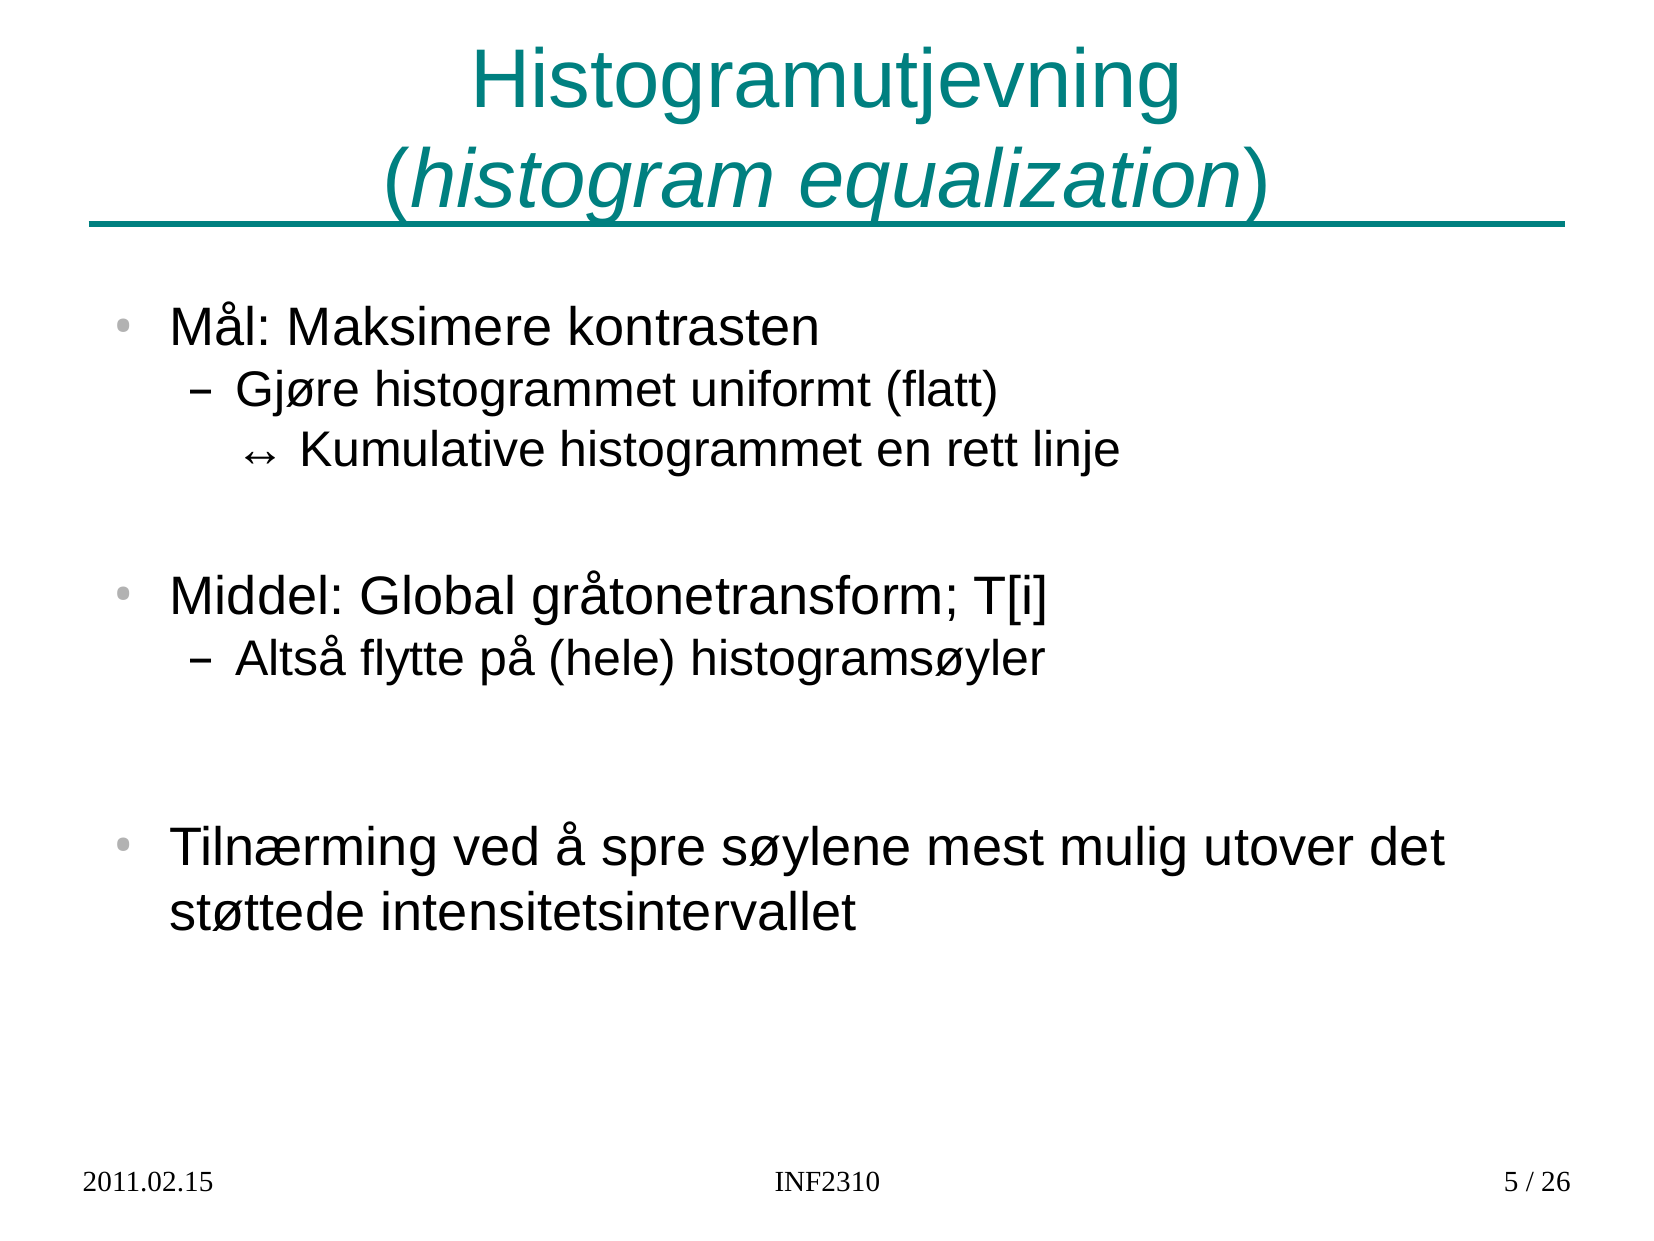

# Histogramutjevning (histogram equalization)
Mål: Maksimere kontrasten
Gjøre histogrammet uniformt (flatt)
↔ Kumulative histogrammet en rett linje
Middel: Global gråtonetransform; T[i]
Altså flytte på (hele) histogramsøyler
Tilnærming ved å spre søylene mest mulig utover det støttede intensitetsintervallet
2011.02.15
INF2310
5